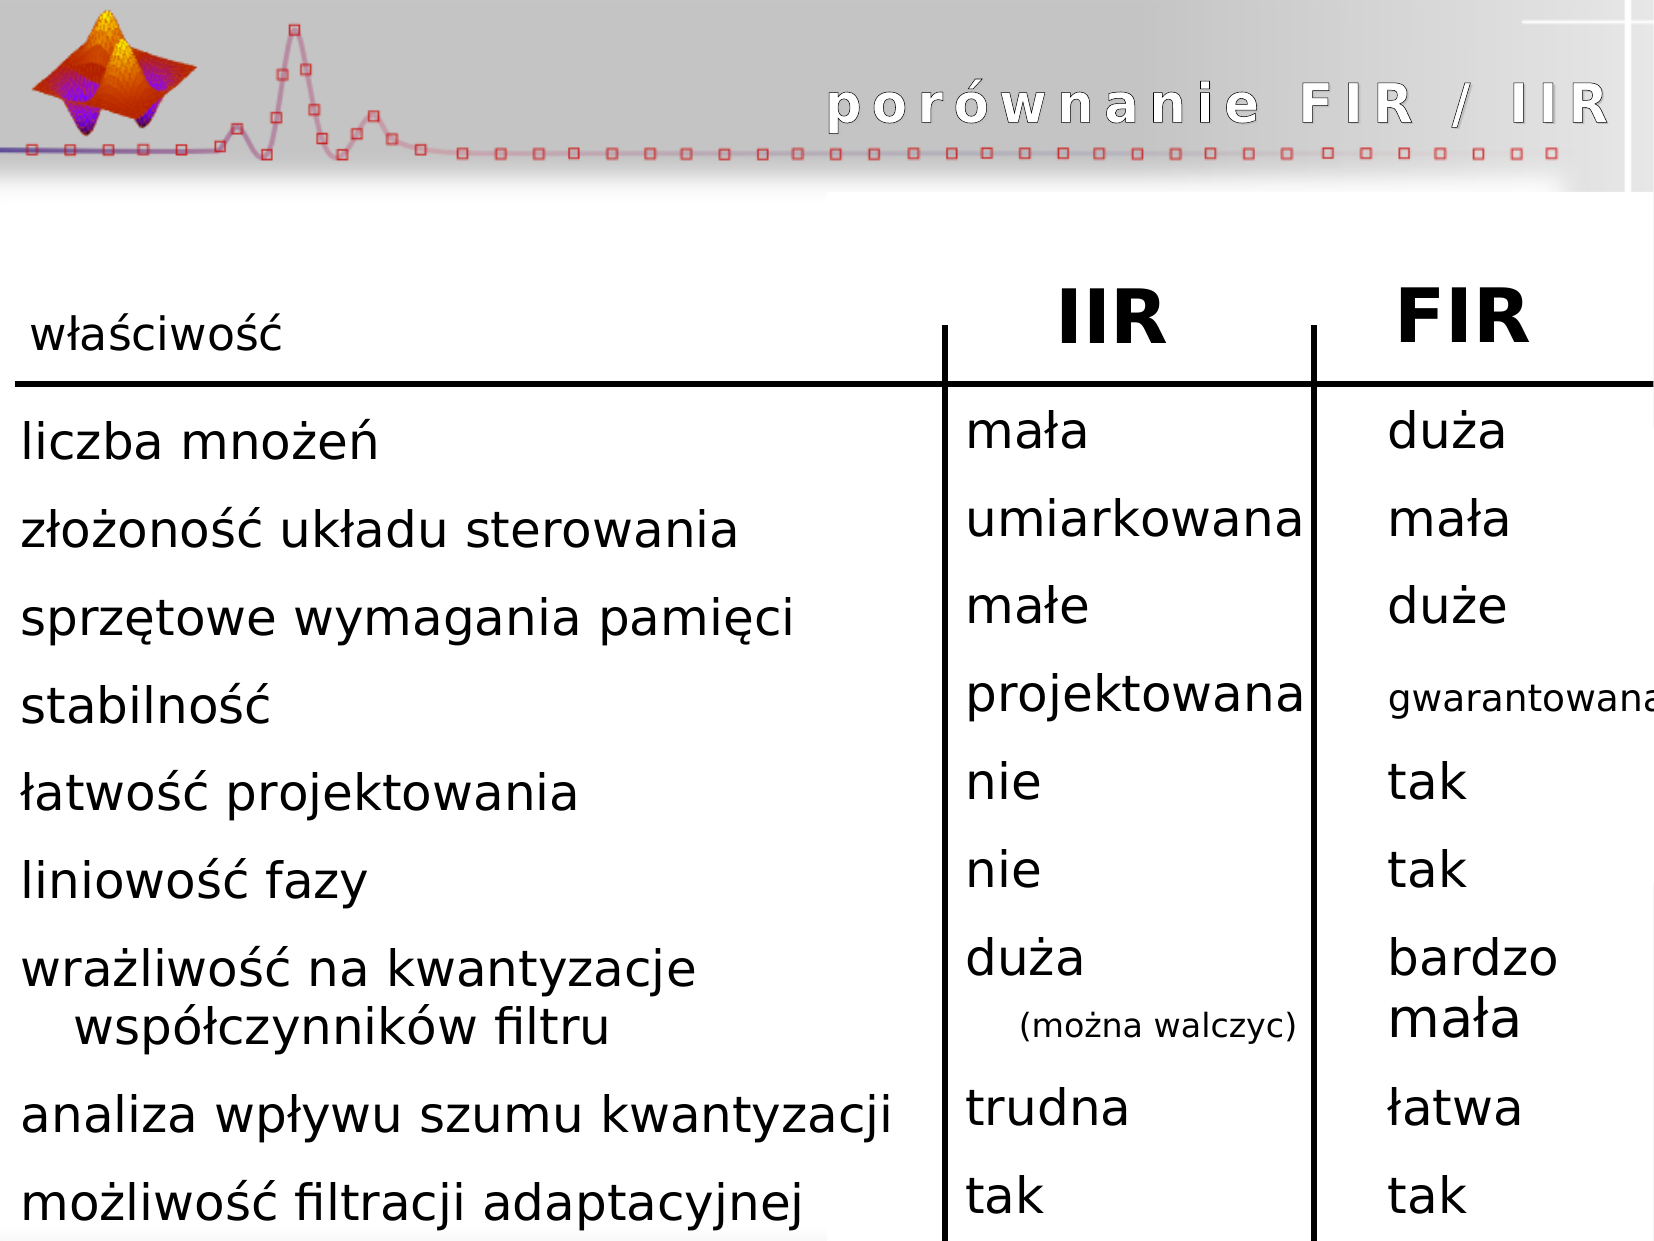

# porównanie FIR / IIR
FIR
IIR
właściwość
mała 				duża
umiarkowana		mała
małe					duże
projektowana		gwarantowana
nie					tak
nie 					tak
duża					bardzo
(można walczyc)		mała
trudna				łatwa
tak					tak
liczba mnożeń
złożoność układu sterowania
sprzętowe wymagania pamięci
stabilność
łatwość projektowania
liniowość fazy
wrażliwość na kwantyzacje
współczynników filtru
analiza wpływu szumu kwantyzacji
możliwość filtracji adaptacyjnej